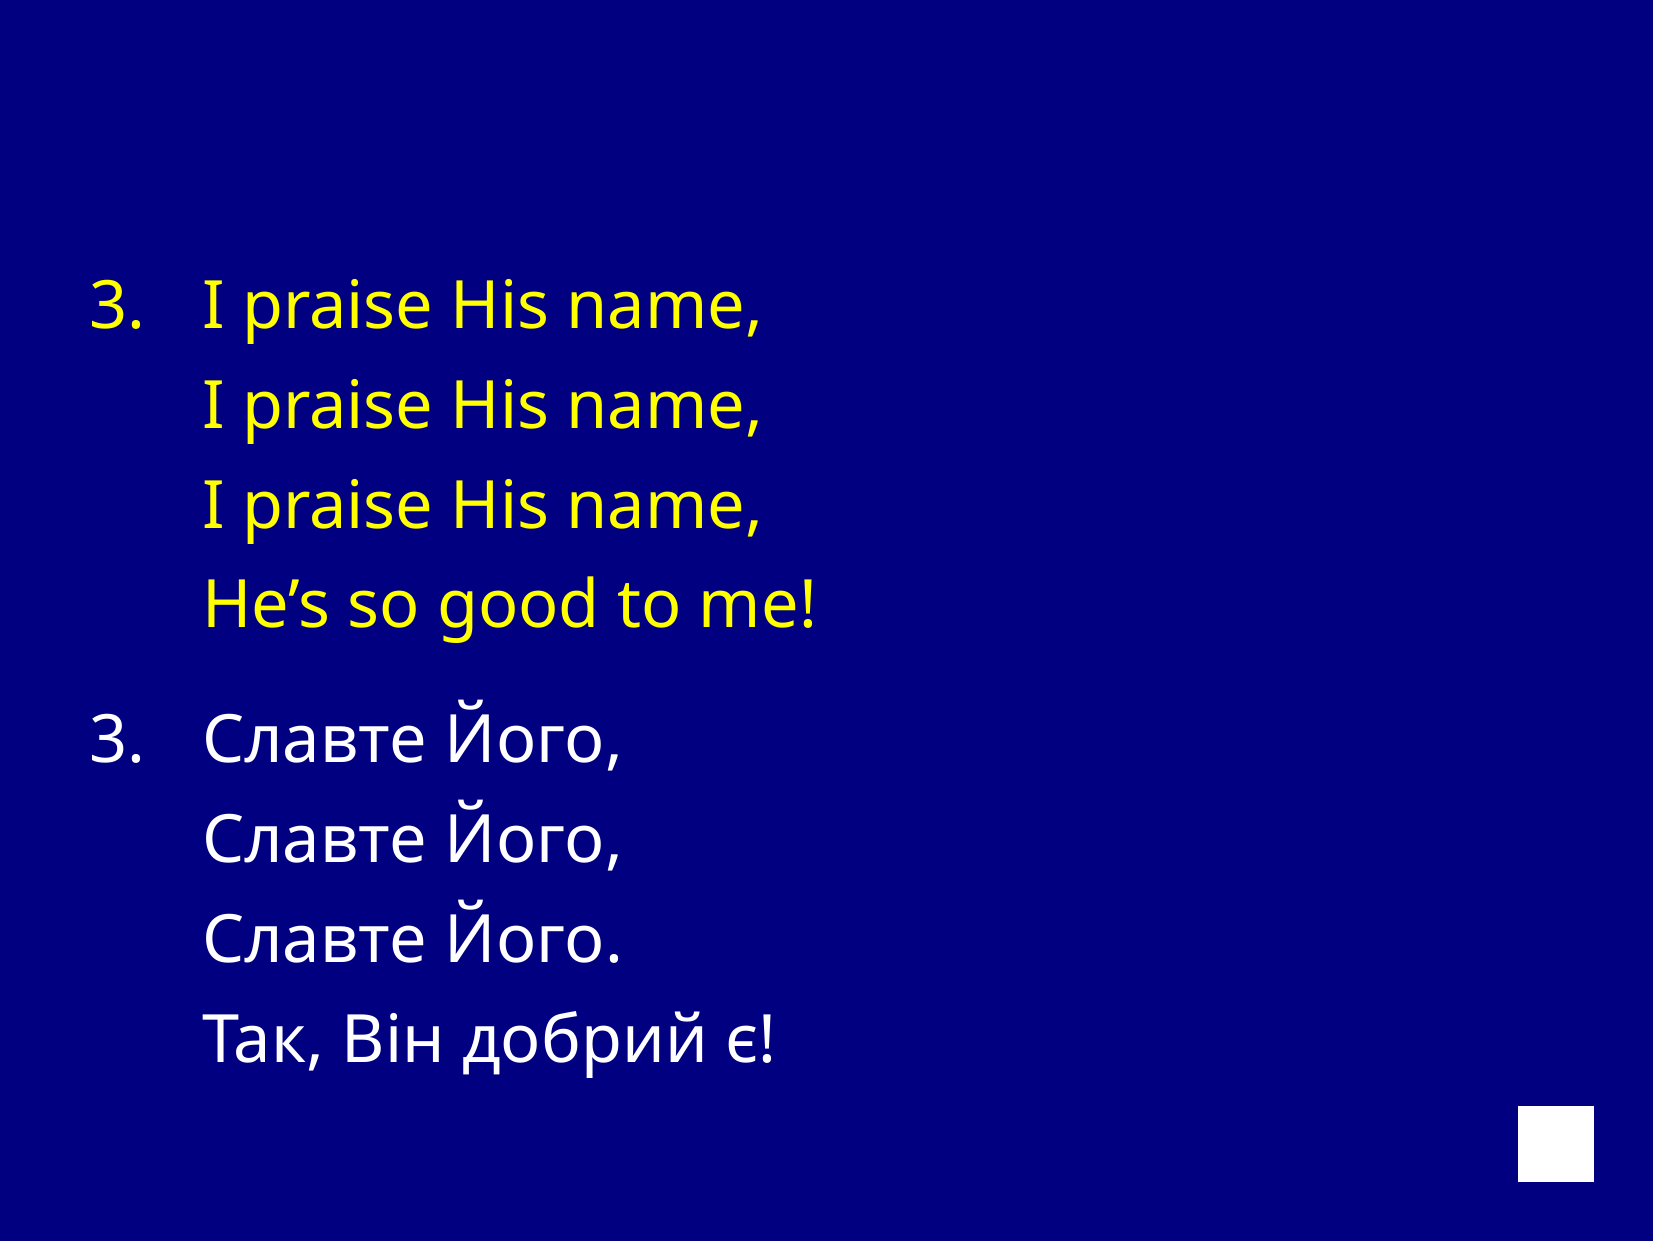

3.	I praise His name,
	I praise His name,
	I praise His name,
	He’s so good to me!
3.	Славте Його,
	Славте Його,
	Славте Його.
	Так, Він добрий є!